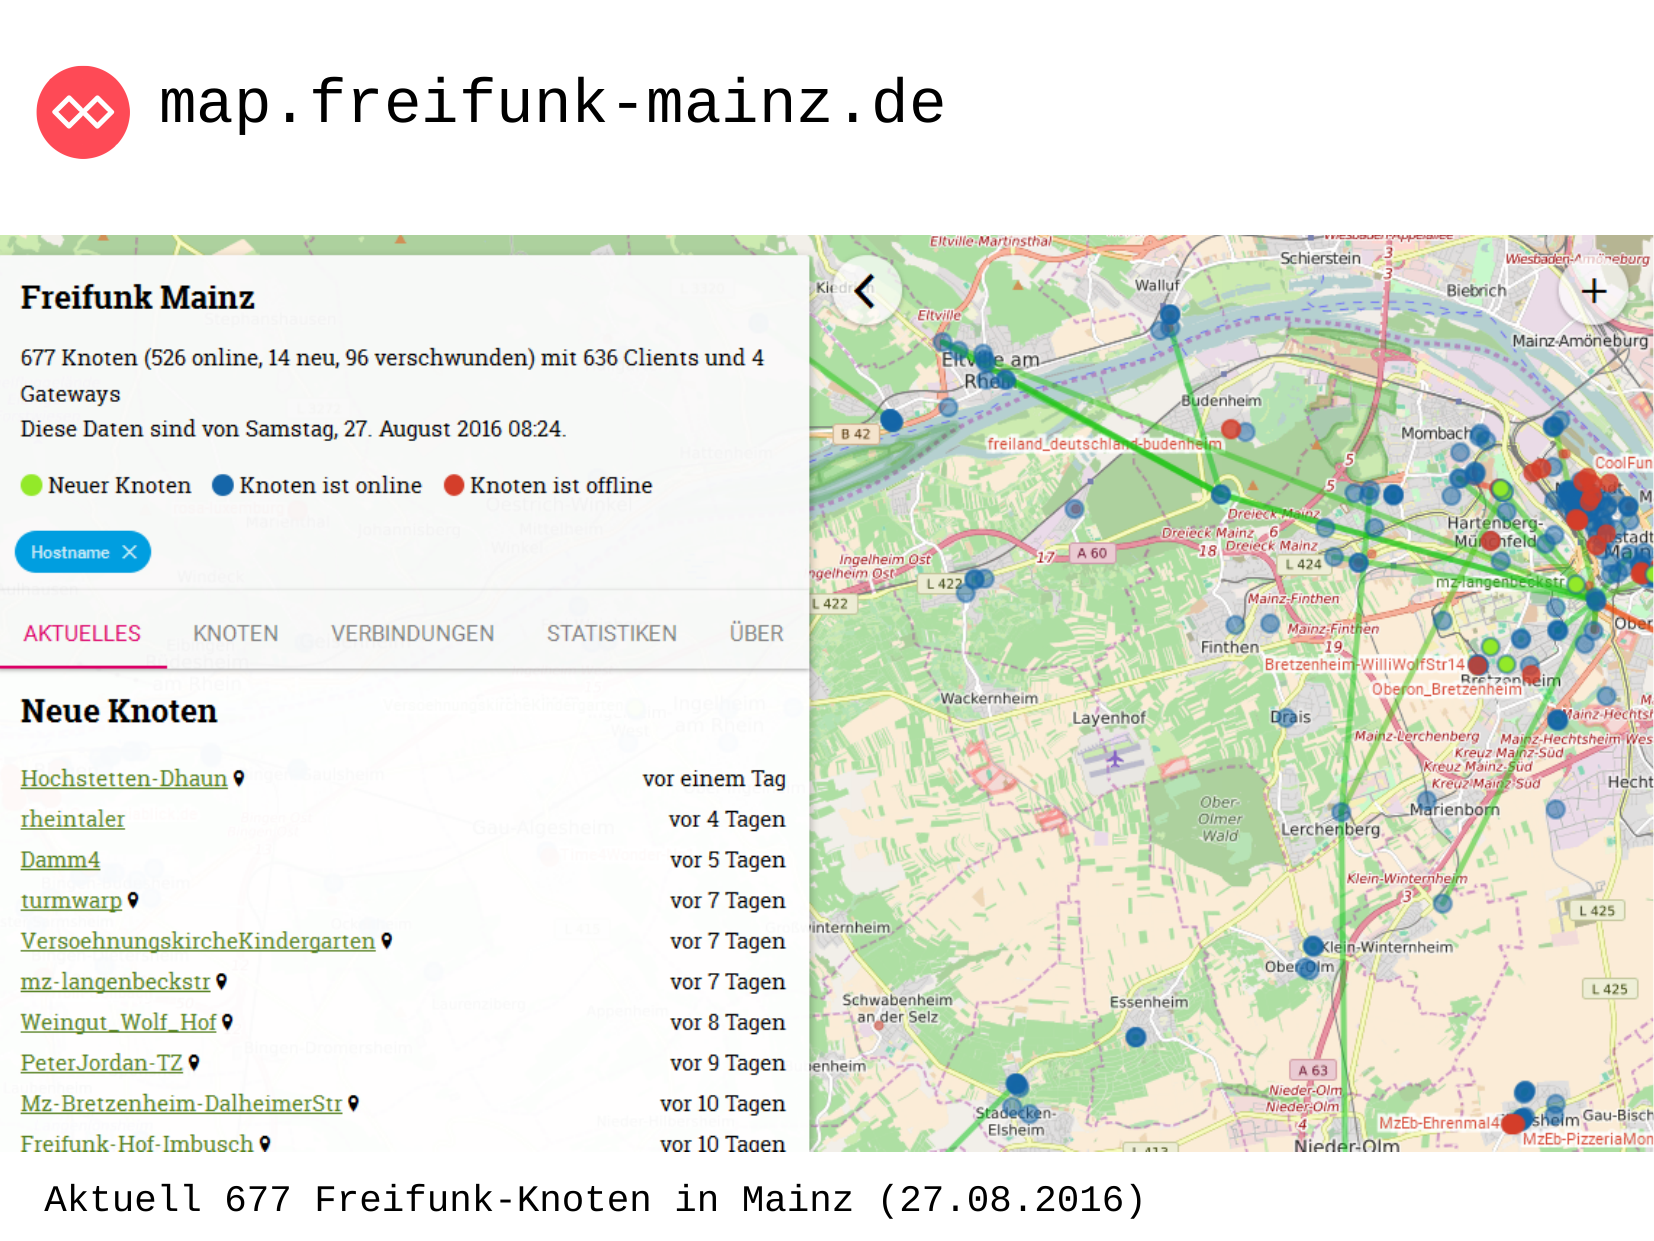

# map.freifunk-mainz.de
Aktuell 677 Freifunk-Knoten in Mainz (27.08.2016)